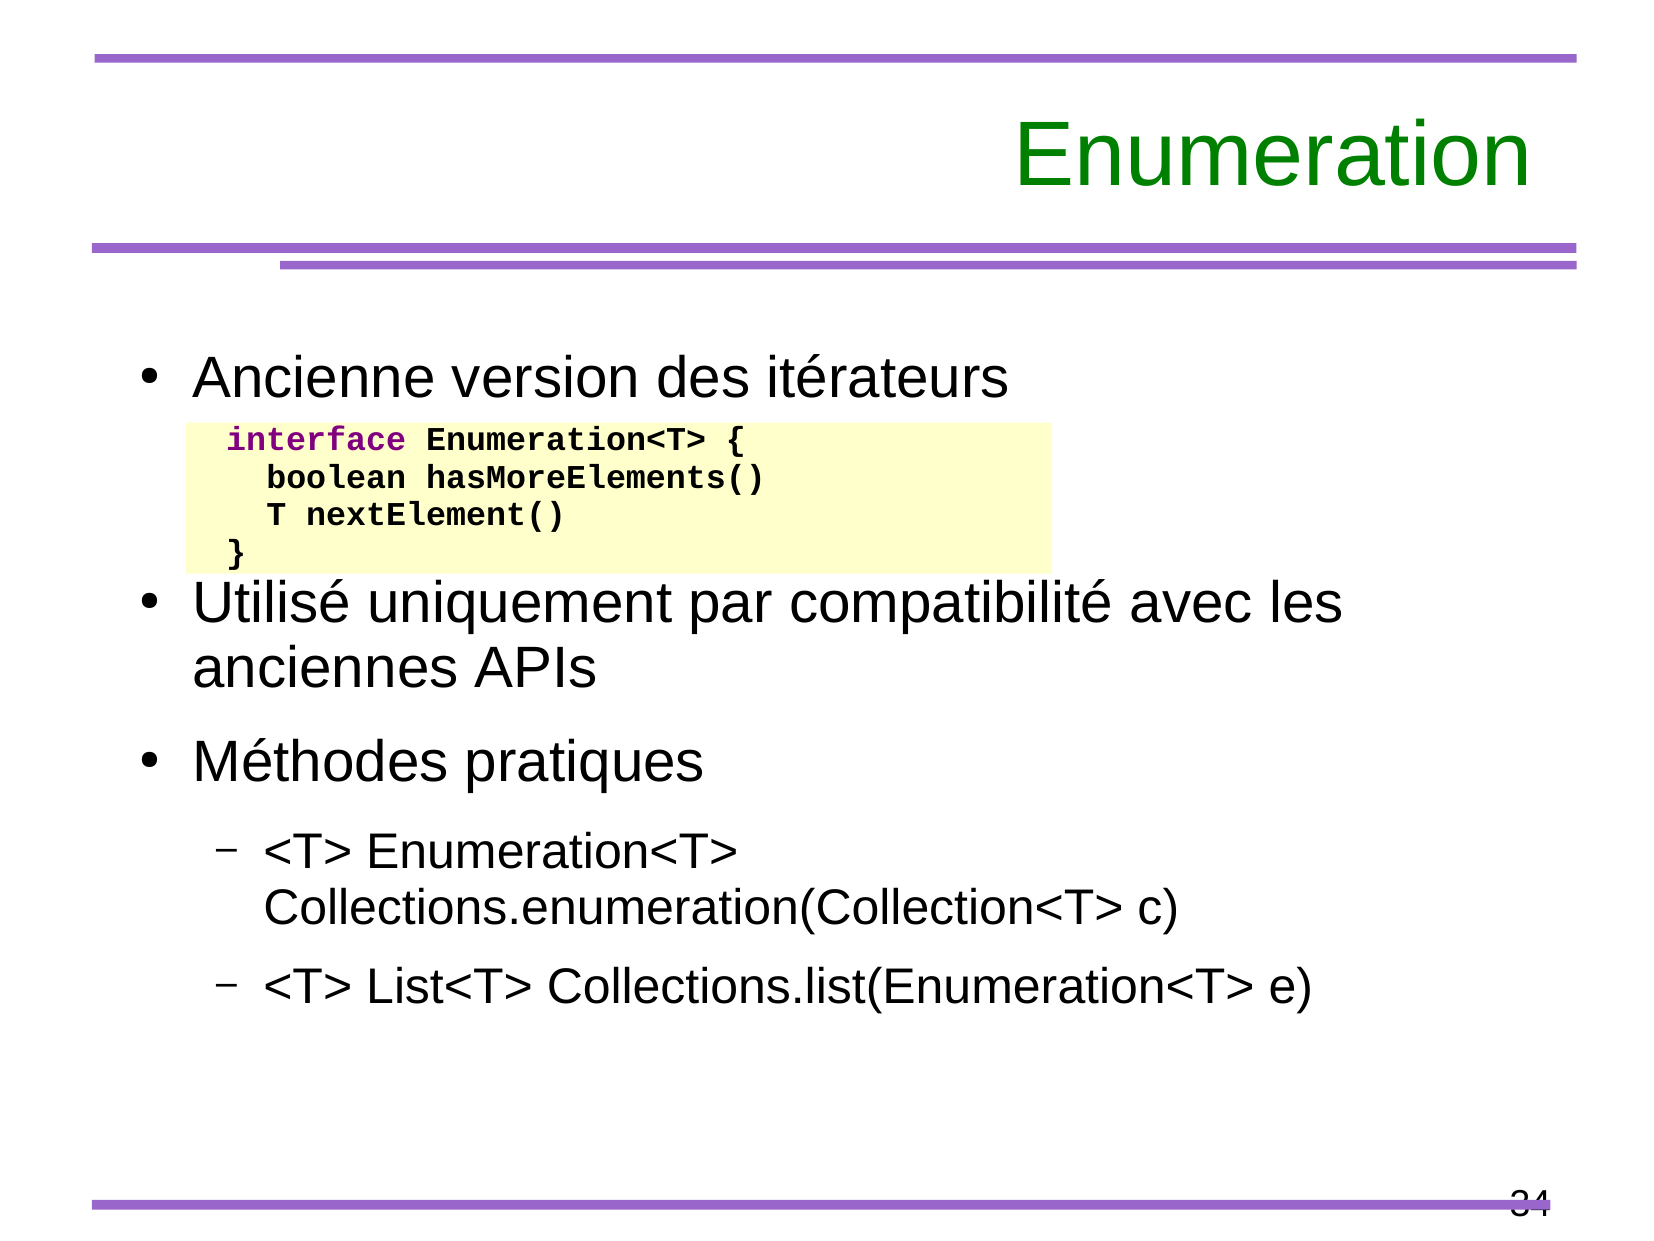

# Enumeration
Ancienne version des itérateurs
Utilisé uniquement par compatibilité avec les anciennes APIs
Méthodes pratiques
<T> Enumeration<T> Collections.enumeration(Collection<T> c)
<T> List<T> Collections.list(Enumeration<T> e)
 interface Enumeration<T> {
 boolean hasMoreElements()
 T nextElement()
 }